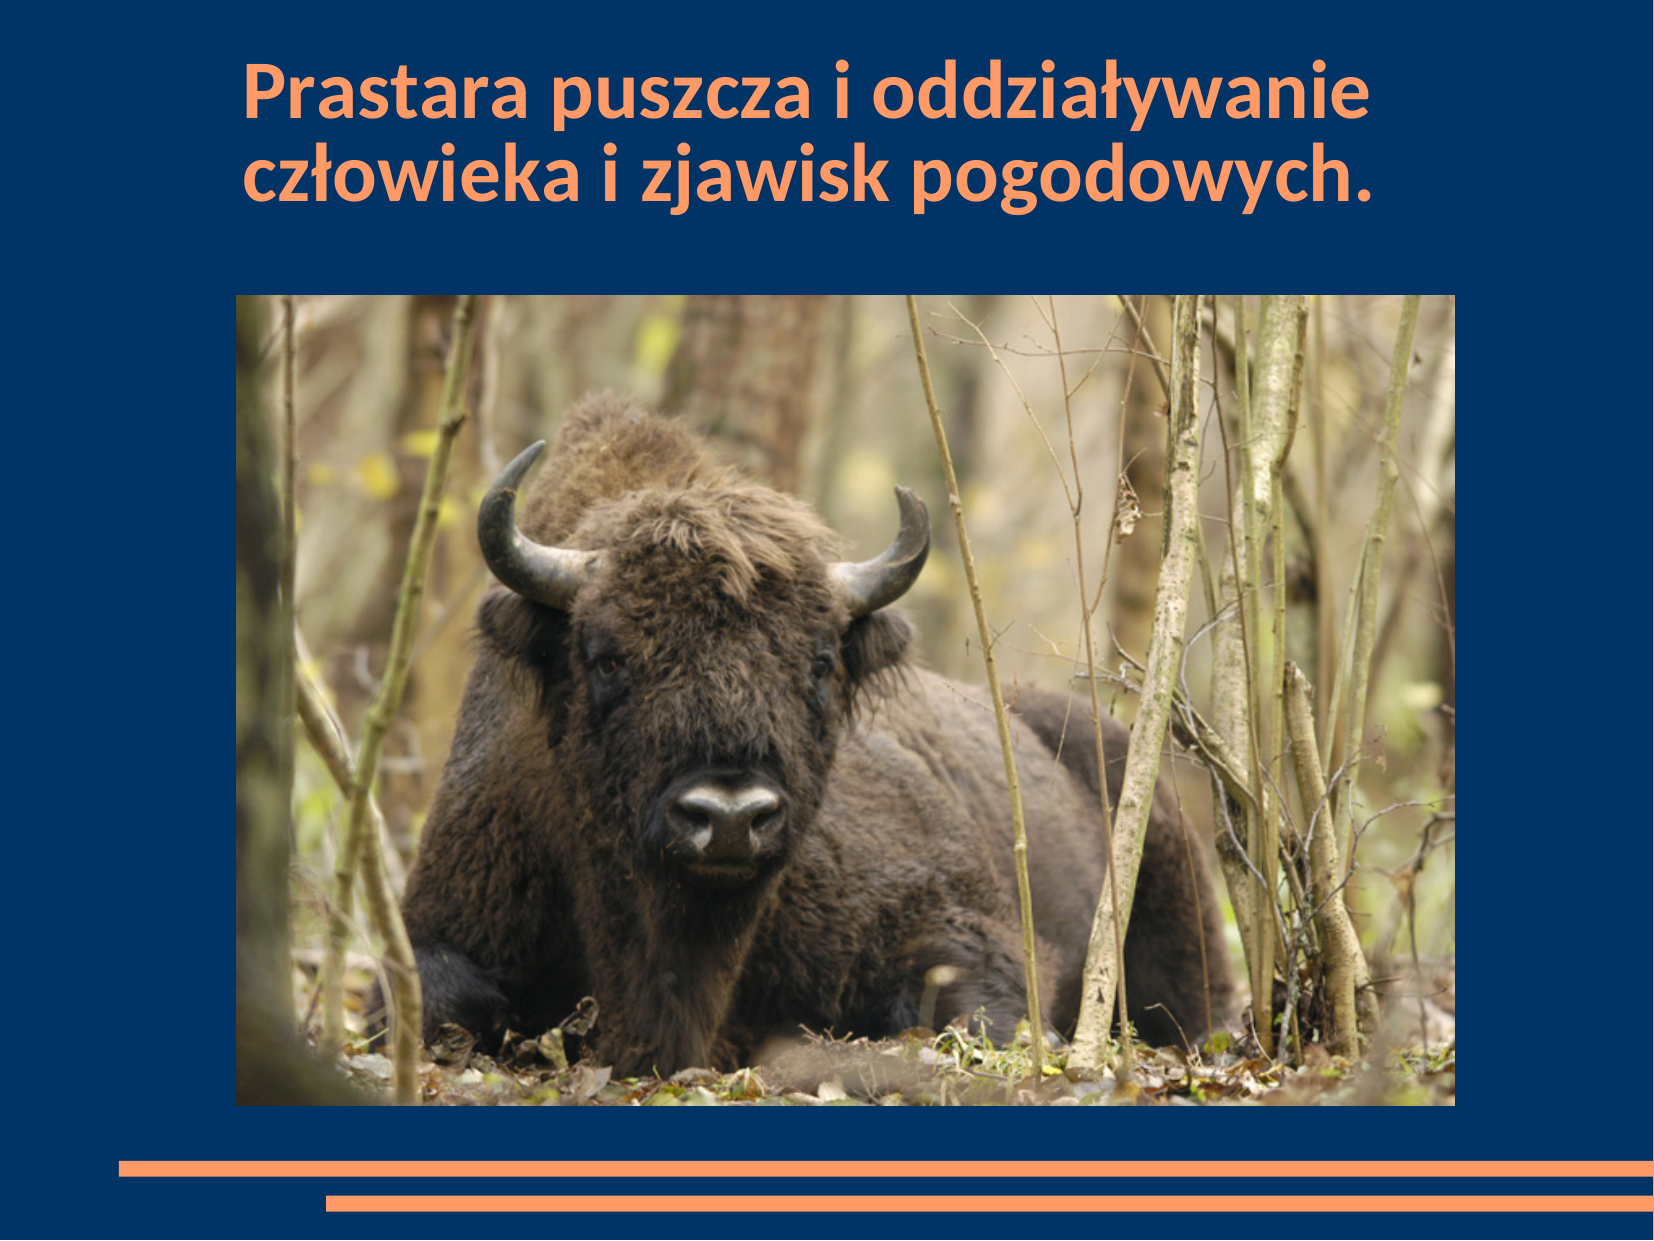

# Prastara puszcza i oddziaływanie człowieka i zjawisk pogodowych.